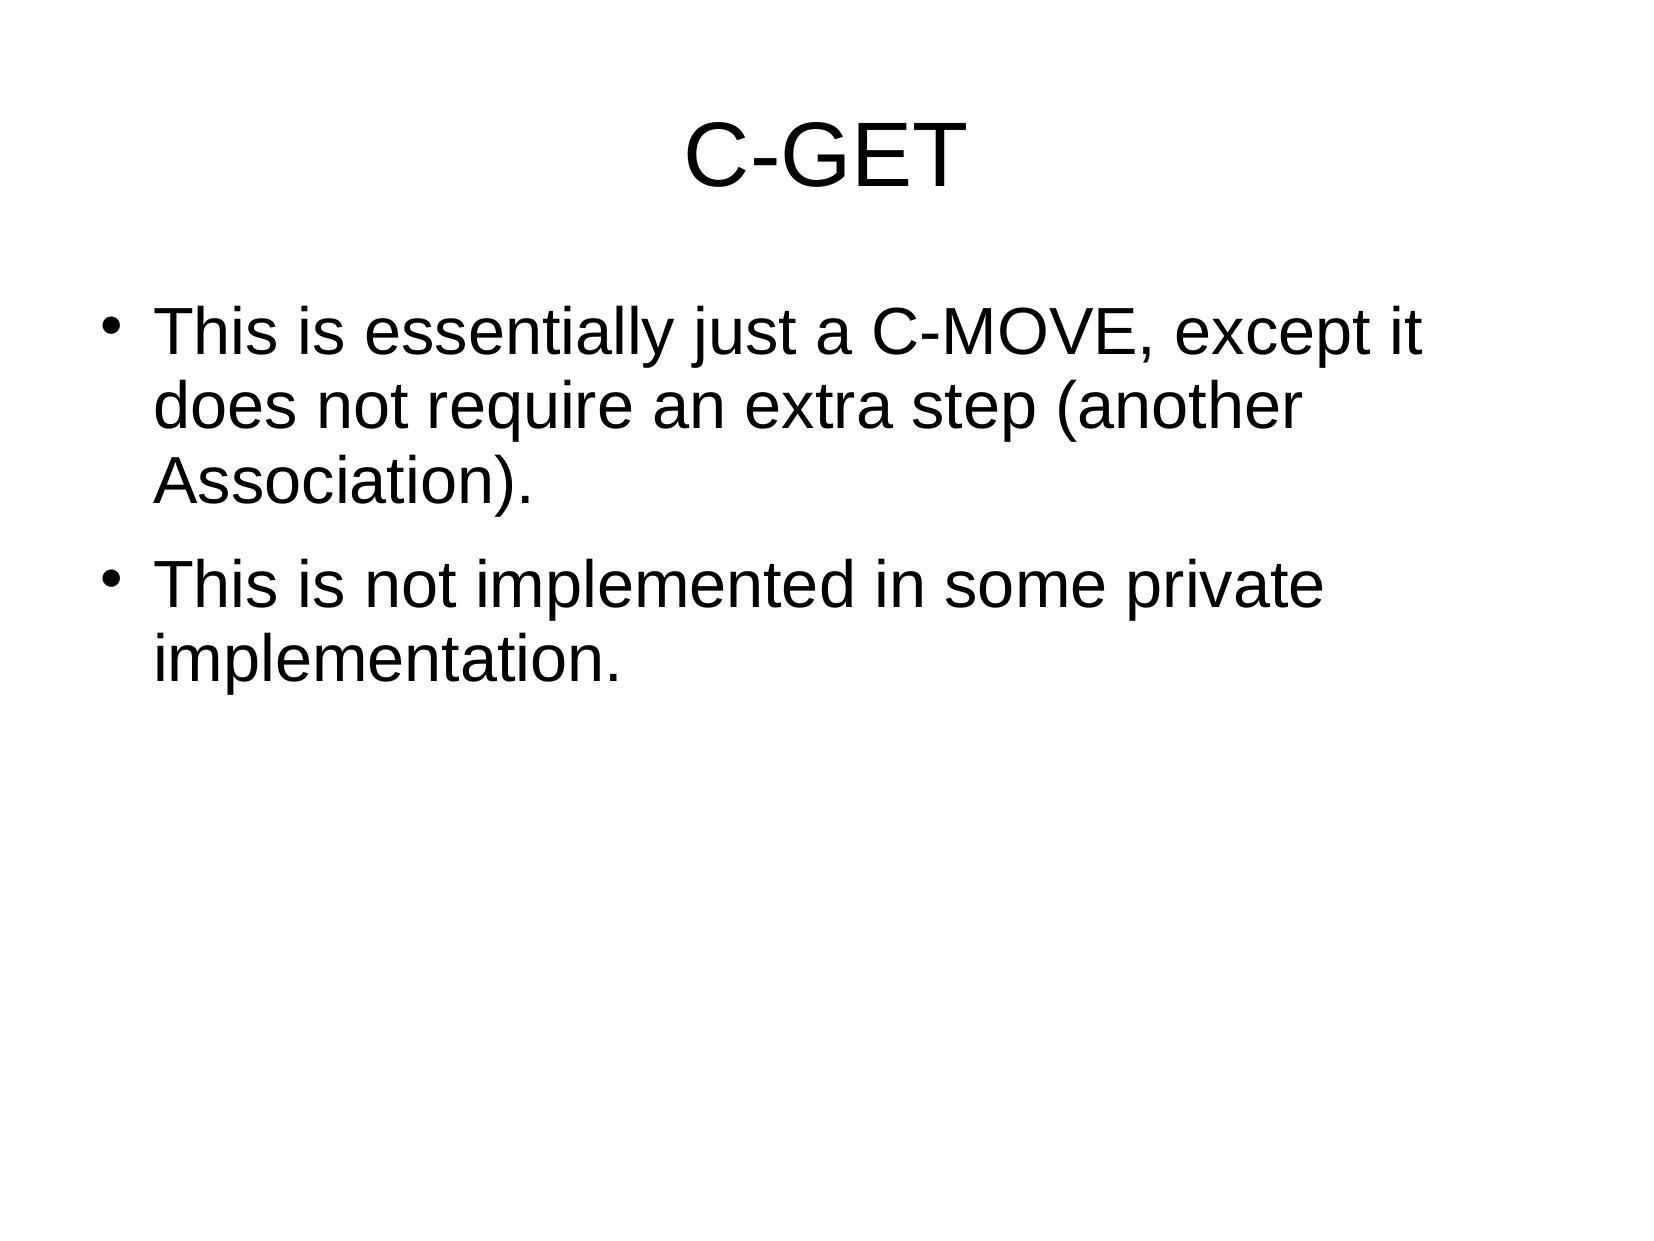

# C-GET
This is essentially just a C-MOVE, except it does not require an extra step (another Association).
This is not implemented in some private implementation.